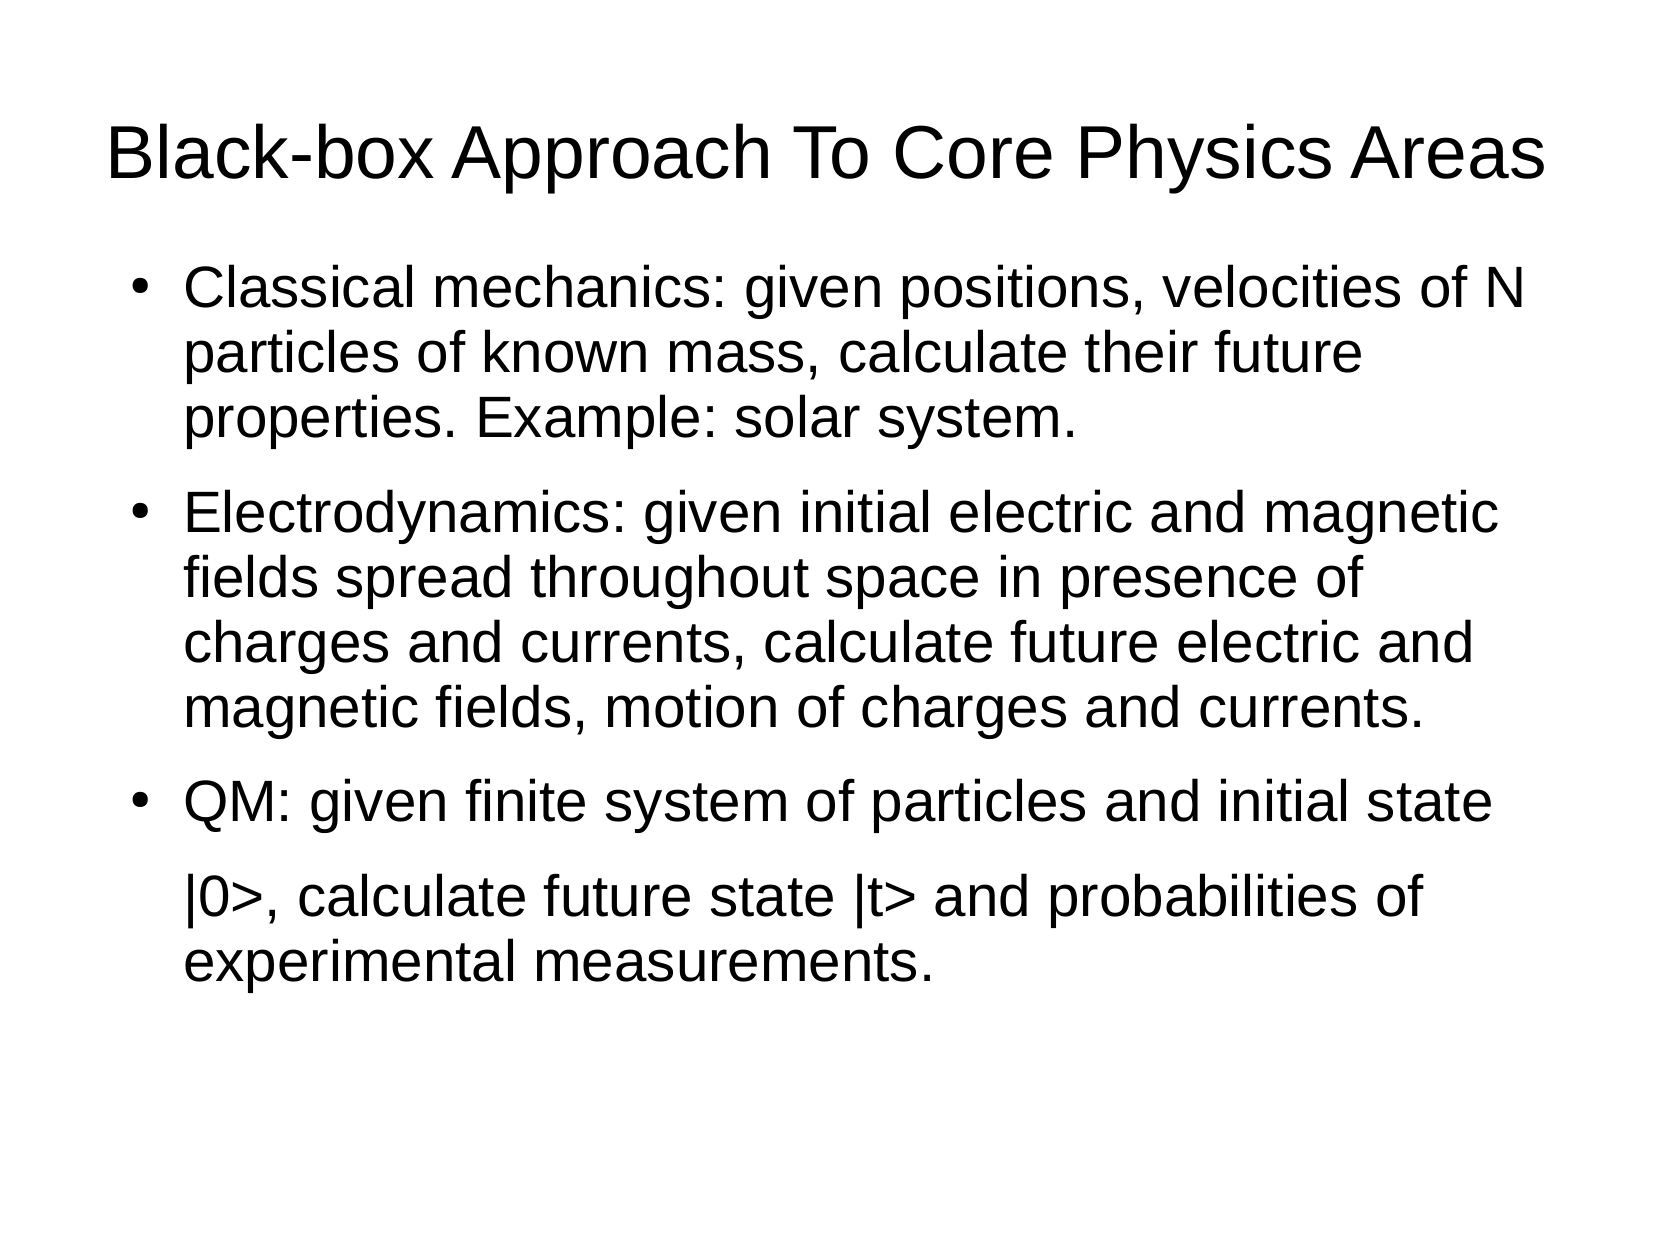

# Black-box Approach To Core Physics Areas
Classical mechanics: given positions, velocities of N particles of known mass, calculate their future properties. Example: solar system.
Electrodynamics: given initial electric and magnetic fields spread throughout space in presence of charges and currents, calculate future electric and magnetic fields, motion of charges and currents.
QM: given finite system of particles and initial state
|0>, calculate future state |t> and probabilities of experimental measurements.